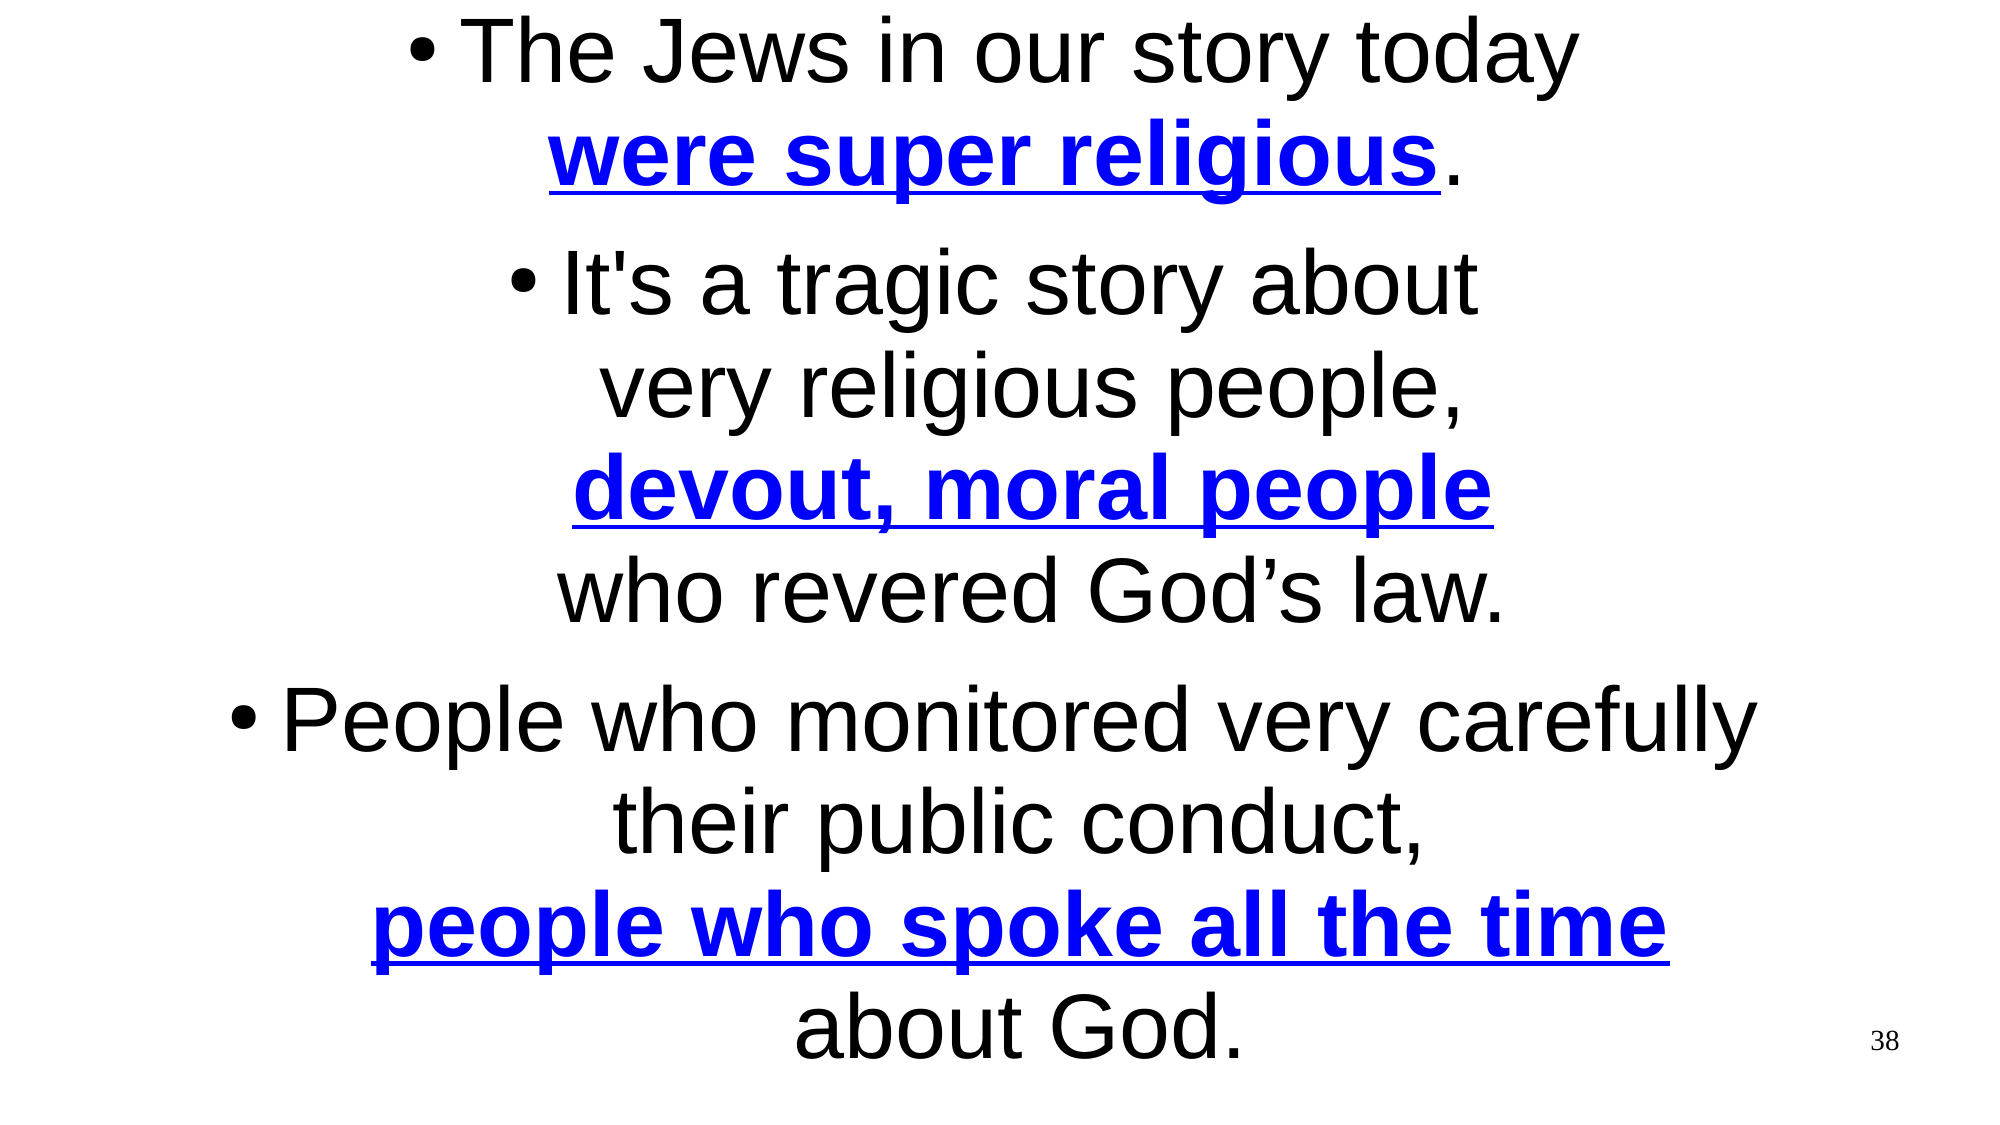

# The Jews in our story today were super religious.
It's a tragic story about
very religious people,
 devout, moral people
who revered God’s law.
People who monitored very carefully
their public conduct,
people who spoke all the time
about God.
38